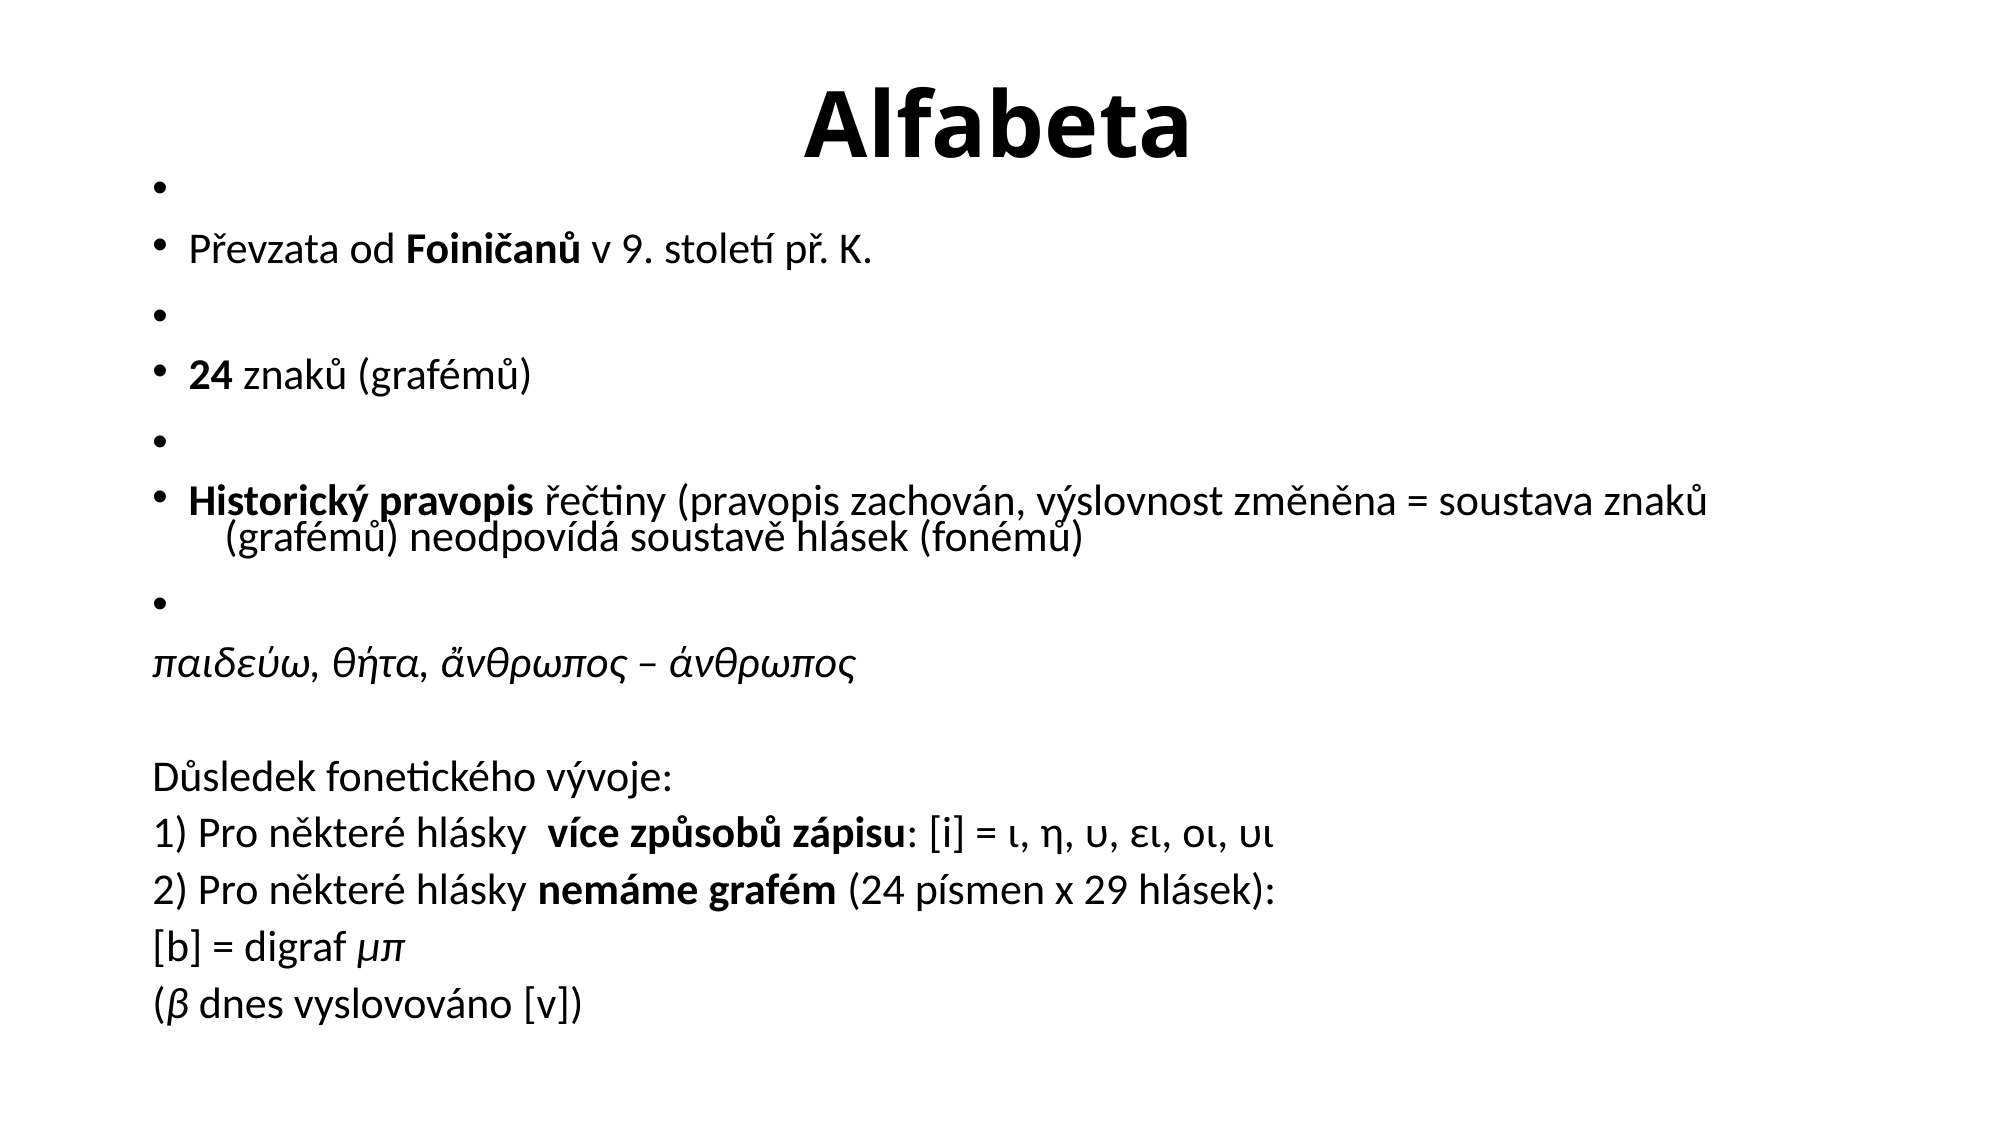

# Alfabeta
Převzata od Foiničanů v 9. století př. K.
24 znaků (grafémů)
Historický pravopis řečtiny (pravopis zachován, výslovnost změněna = soustava znaků (grafémů) neodpovídá soustavě hlásek (fonémů)
παιδεύω, θήτα, ἄνθρωπος – άνθρωπος
Důsledek fonetického vývoje:
1) Pro některé hlásky více způsobů zápisu: [i] = ι, η, υ, ει, οι, υι
2) Pro některé hlásky nemáme grafém (24 písmen x 29 hlásek):
[b] = digraf μπ
(β dnes vyslovováno [v])